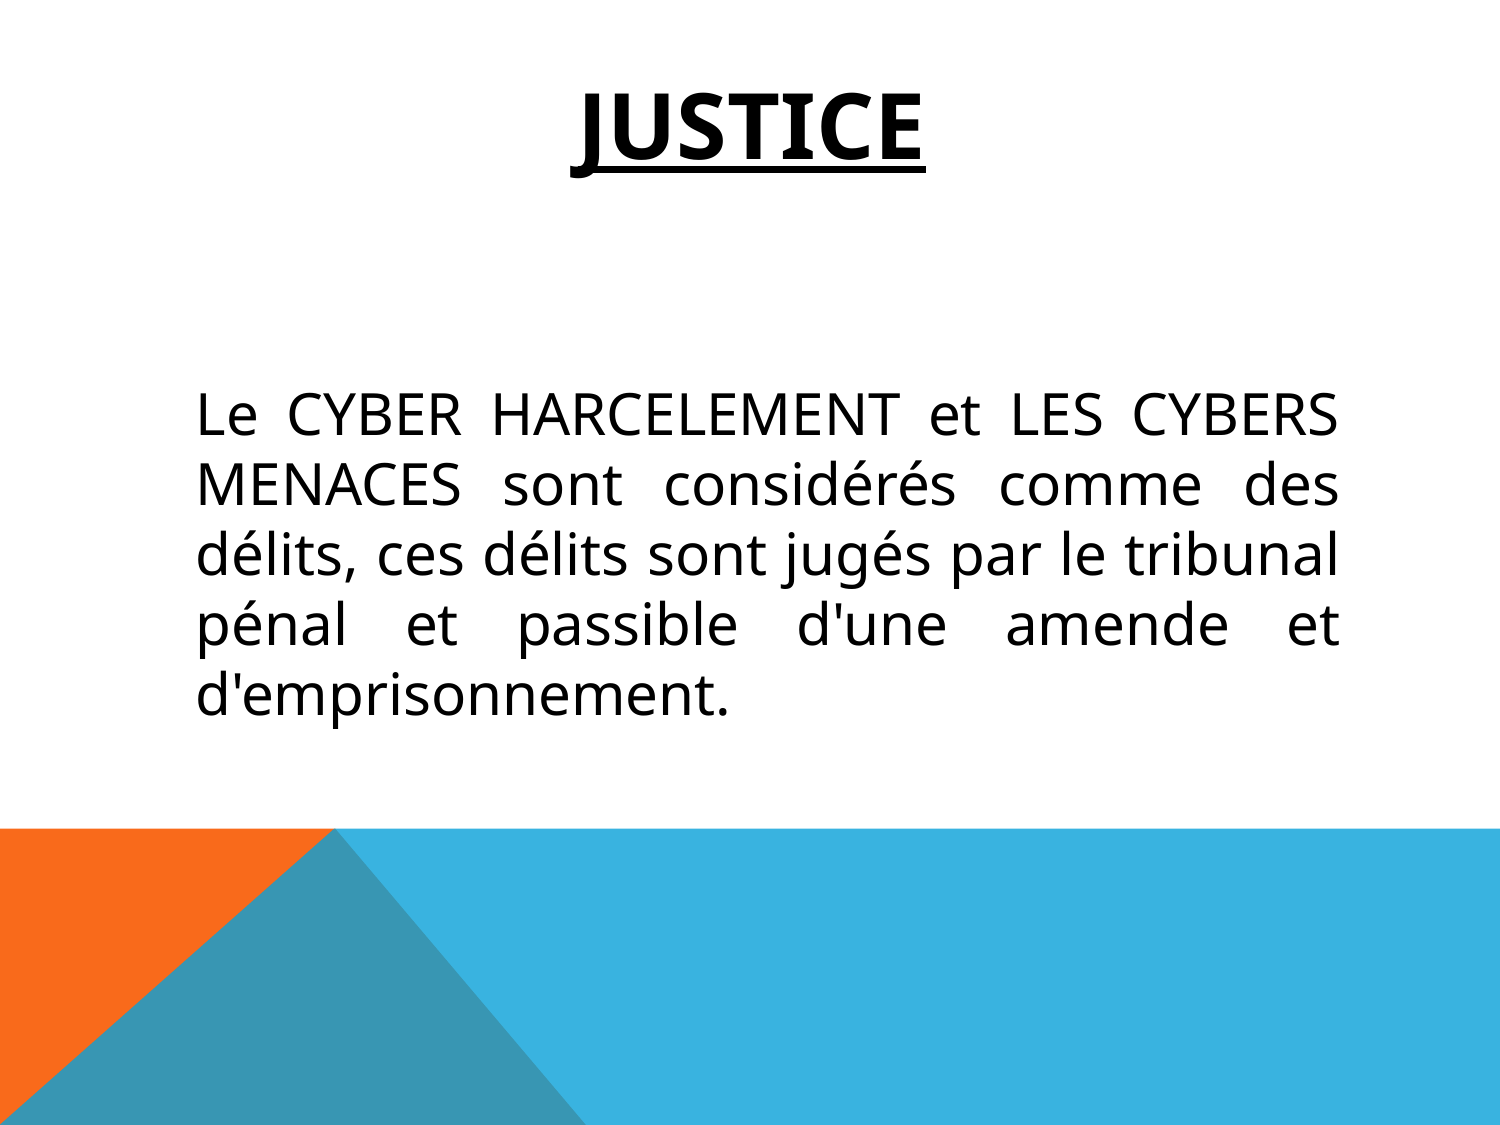

# JUSTICE
Le CYBER HARCELEMENT et LES CYBERS MENACES sont considérés comme des délits, ces délits sont jugés par le tribunal pénal et passible d'une amende et d'emprisonnement.